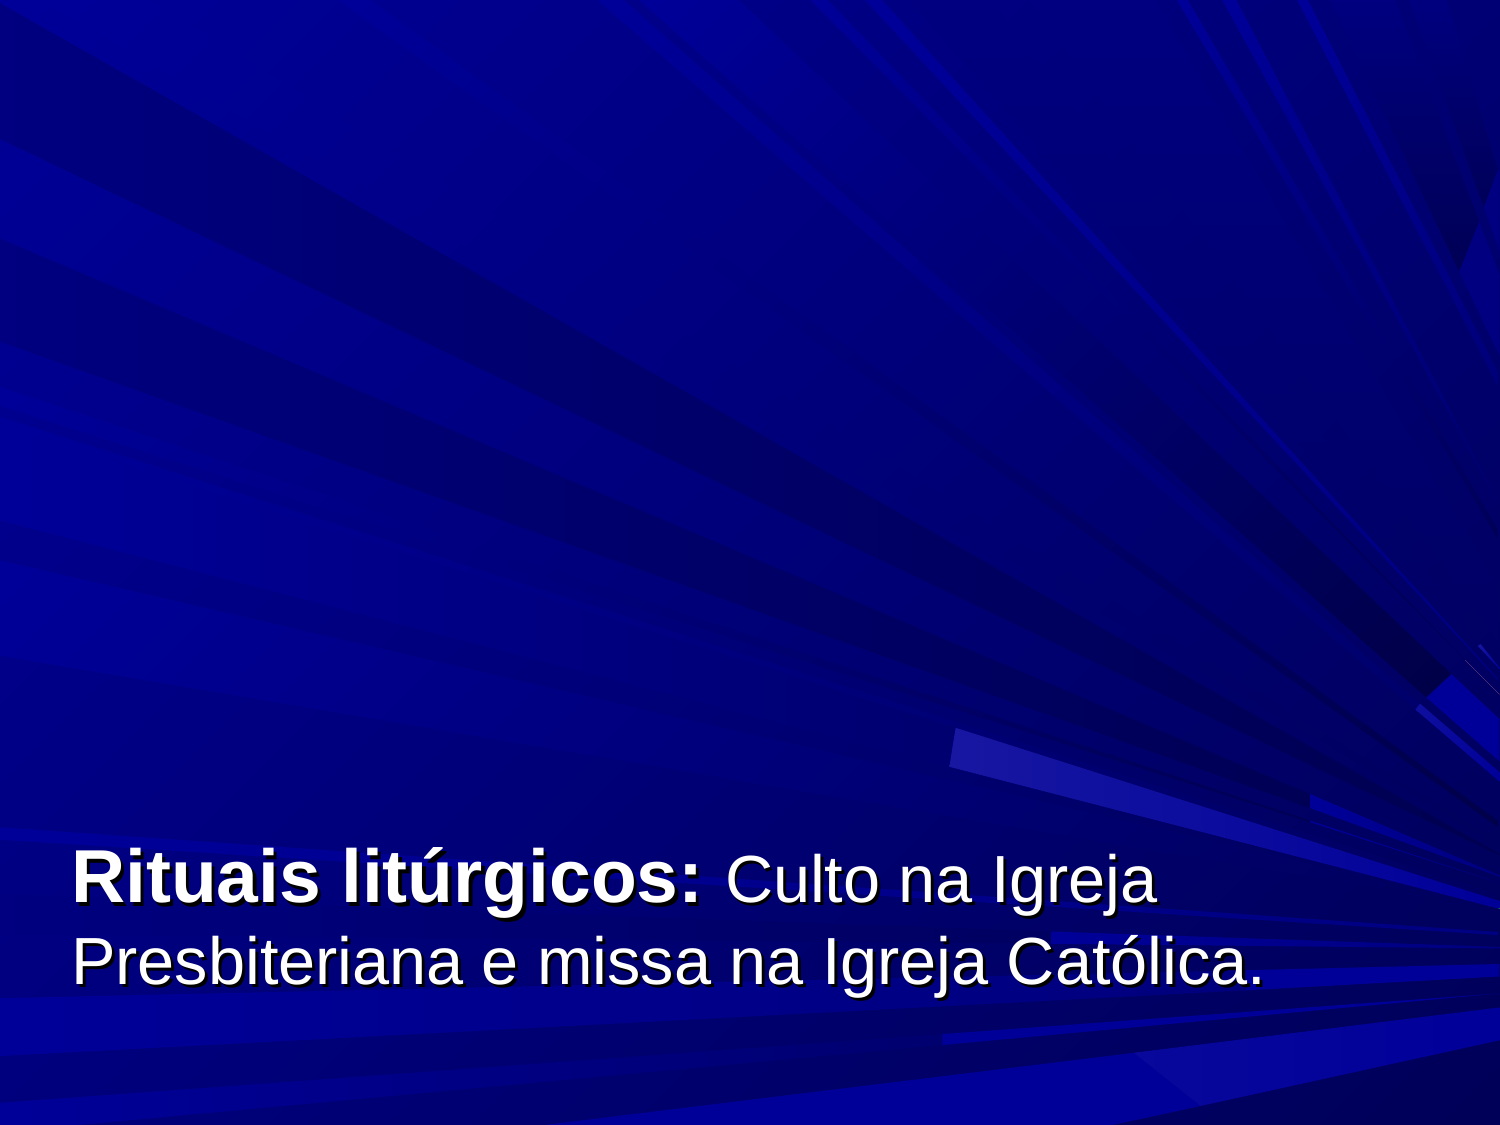

# Rituais litúrgicos: Culto na Igreja Presbiteriana e missa na Igreja Católica.